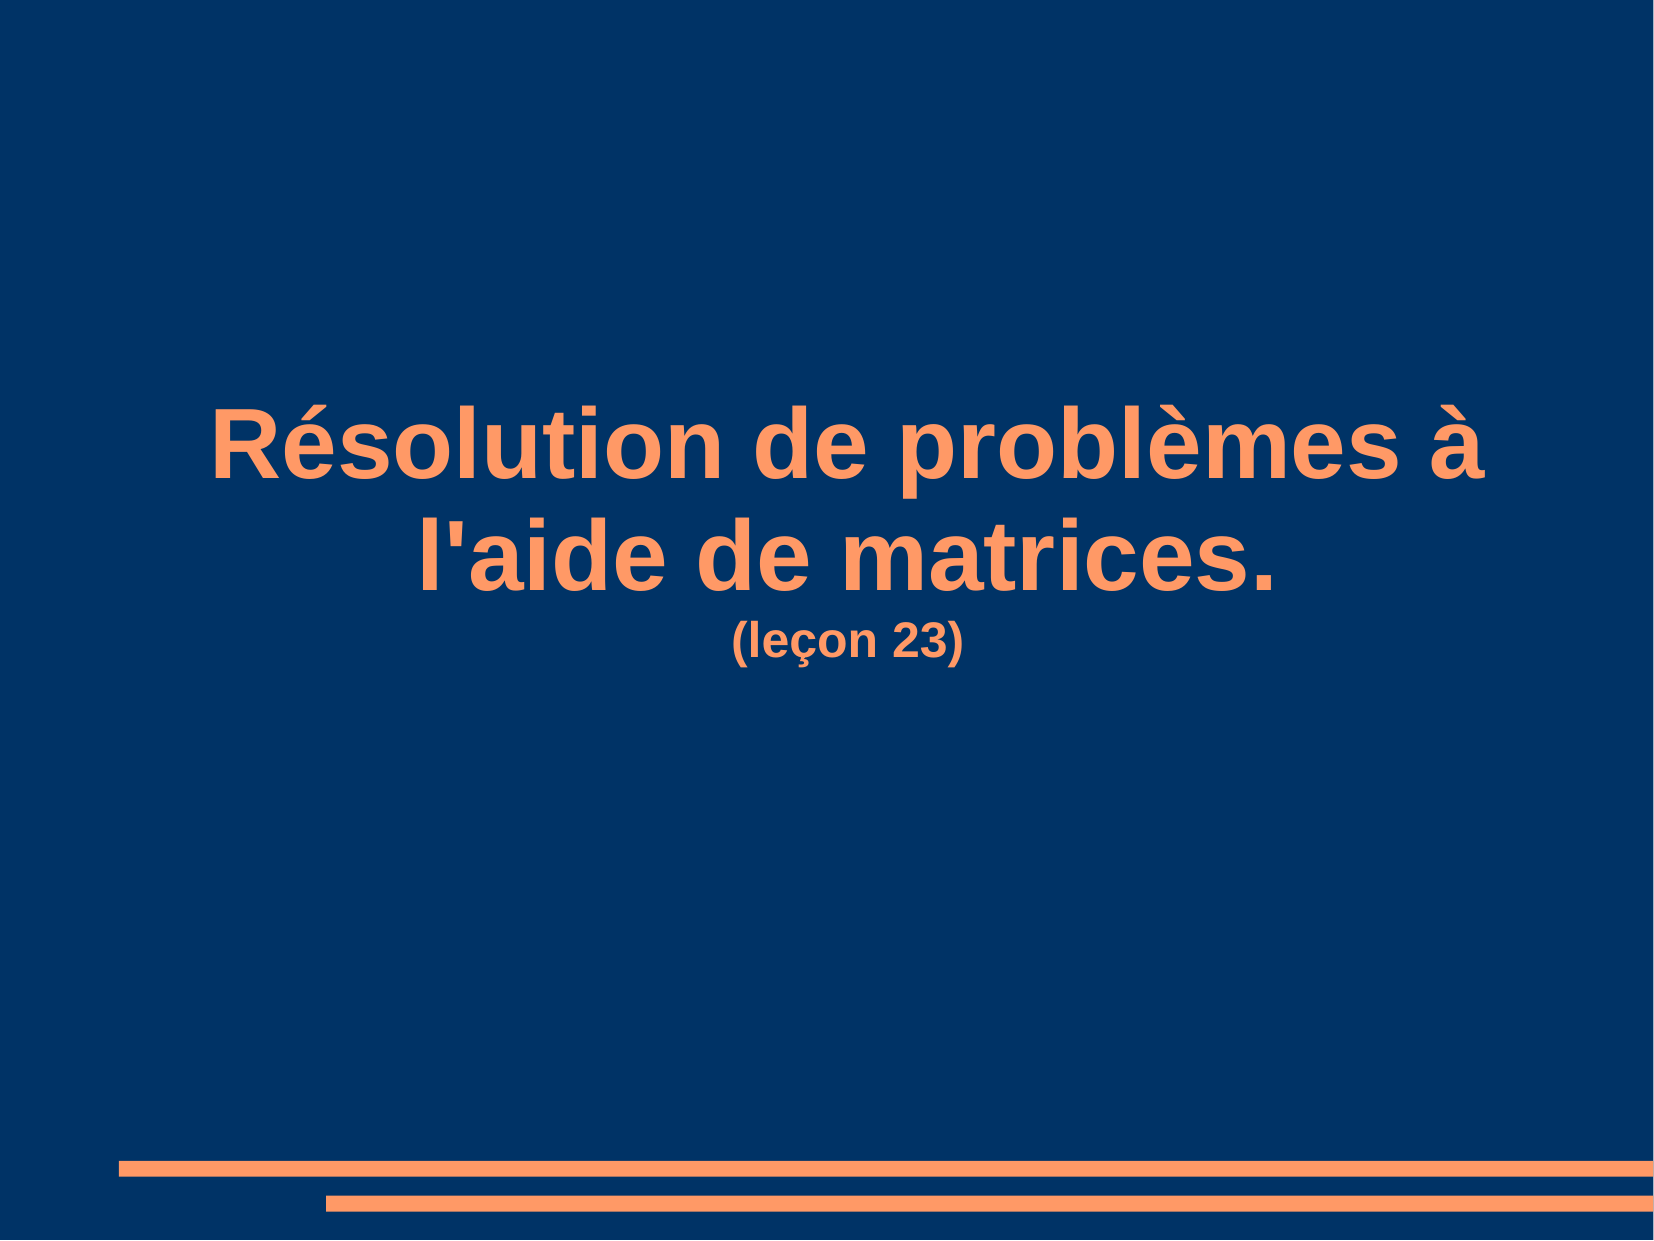

# Résolution de problèmes à l'aide de matrices. (leçon 23)